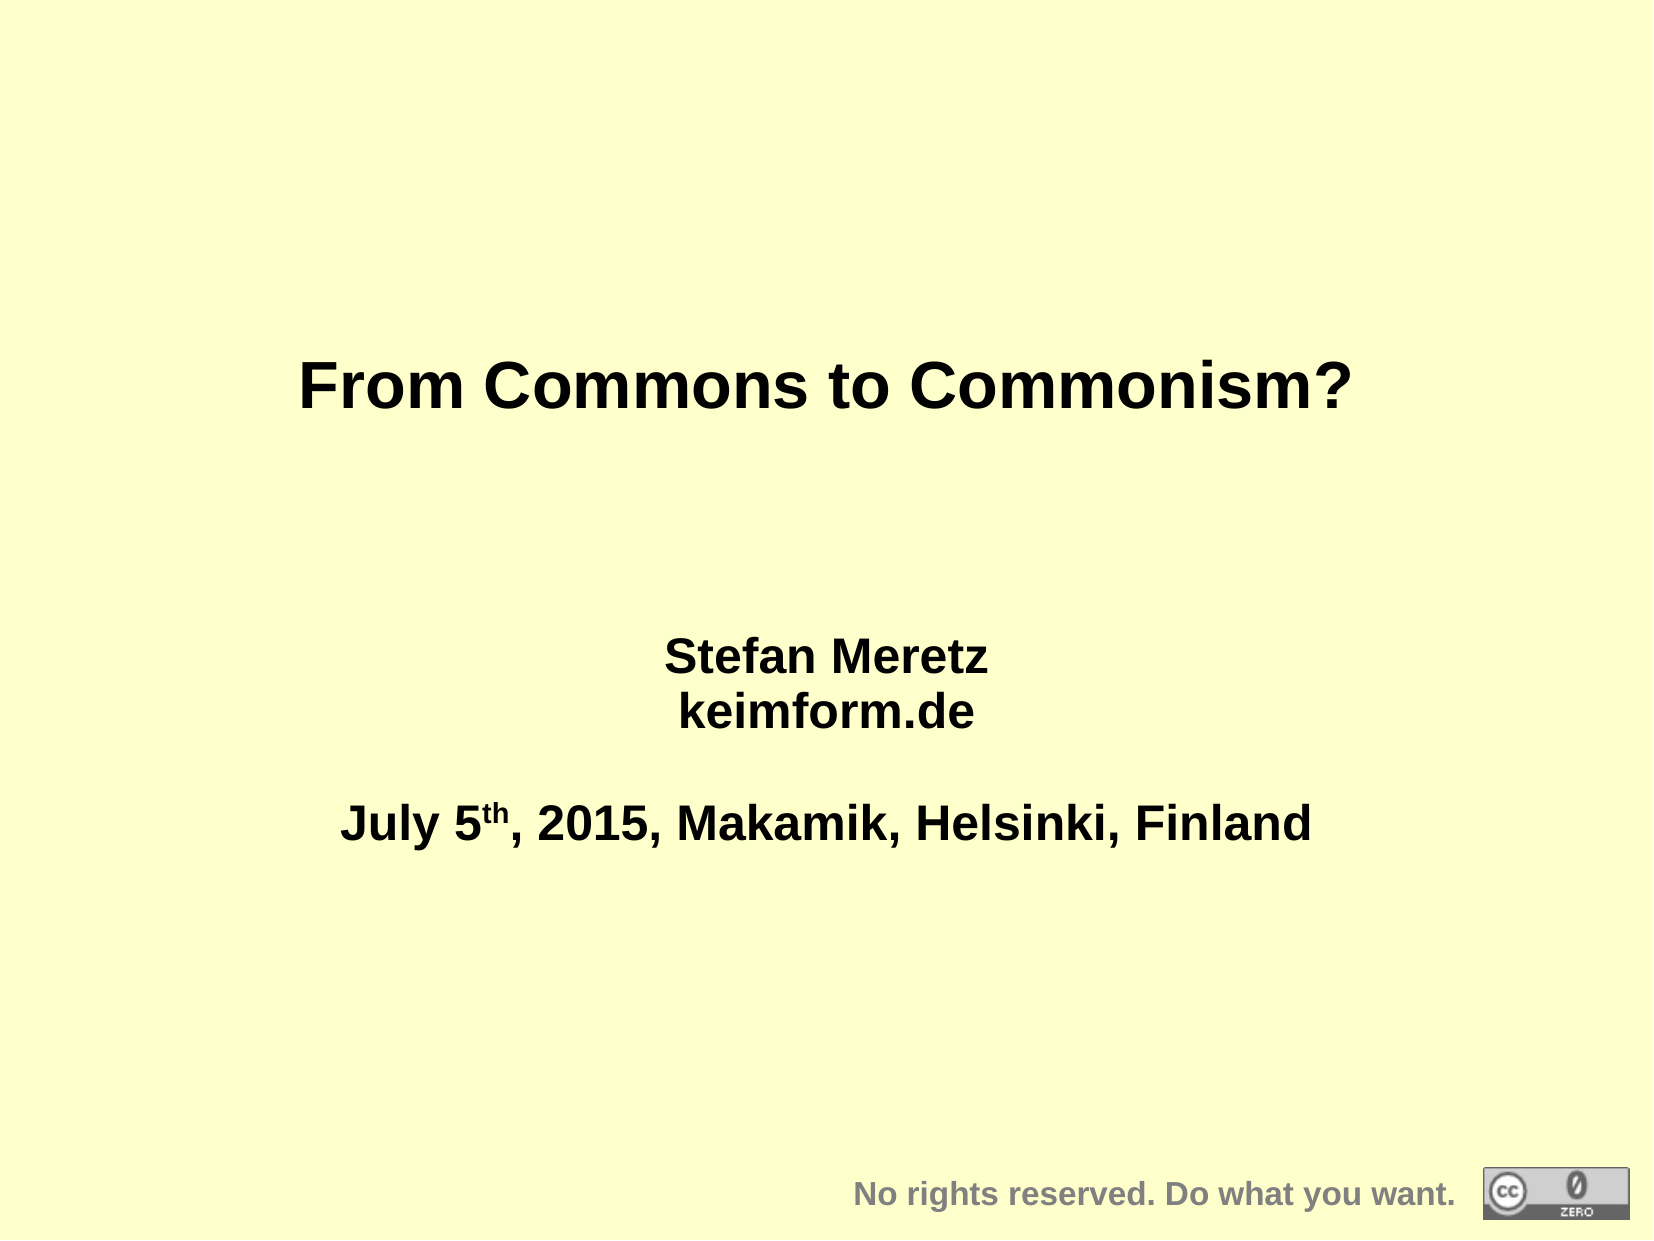

# From Commons to Commonism?
Stefan Meretz
keimform.de
July 5th, 2015, Makamik, Helsinki, Finland
No rights reserved. Do what you want.